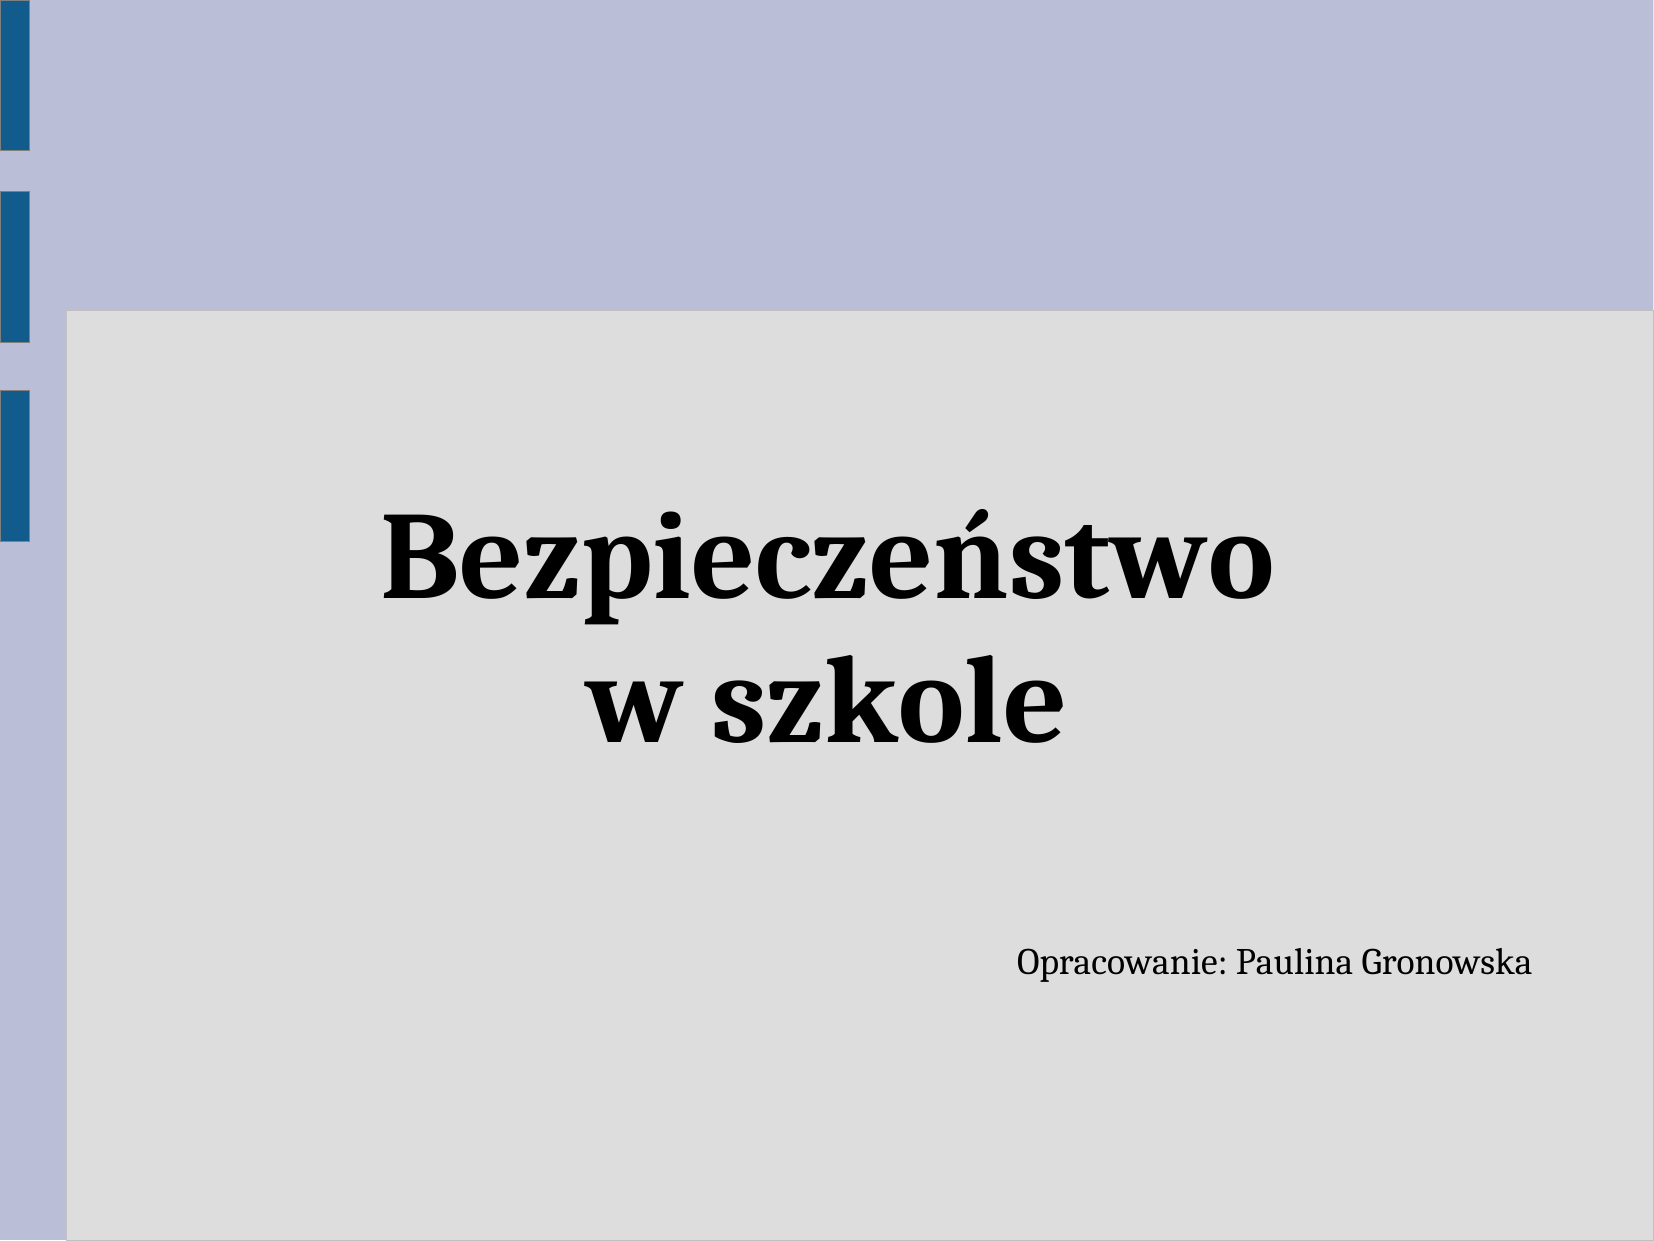

#
Bezpieczeństwo
w szkole
Opracowanie: Paulina Gronowska